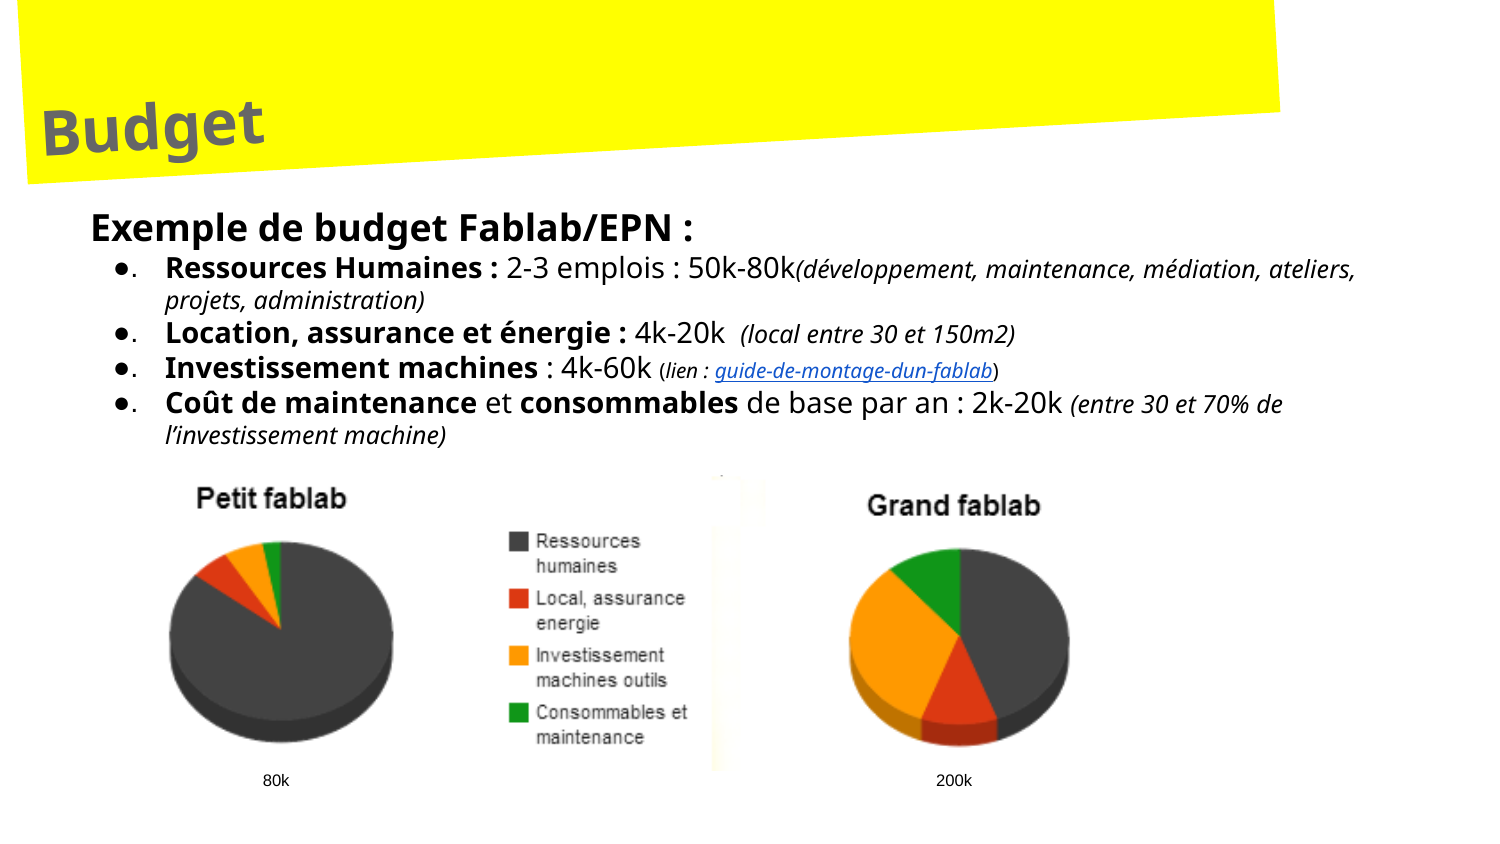

# Budget
Exemple de budget Fablab/EPN :
Ressources Humaines : 2-3 emplois : 50k-80k(développement, maintenance, médiation, ateliers, projets, administration)
Location, assurance et énergie : 4k-20k (local entre 30 et 150m2)
Investissement machines : 4k-60k (lien : guide-de-montage-dun-fablab)
Coût de maintenance et consommables de base par an : 2k-20k (entre 30 et 70% de l’investissement machine)
80k							 200k